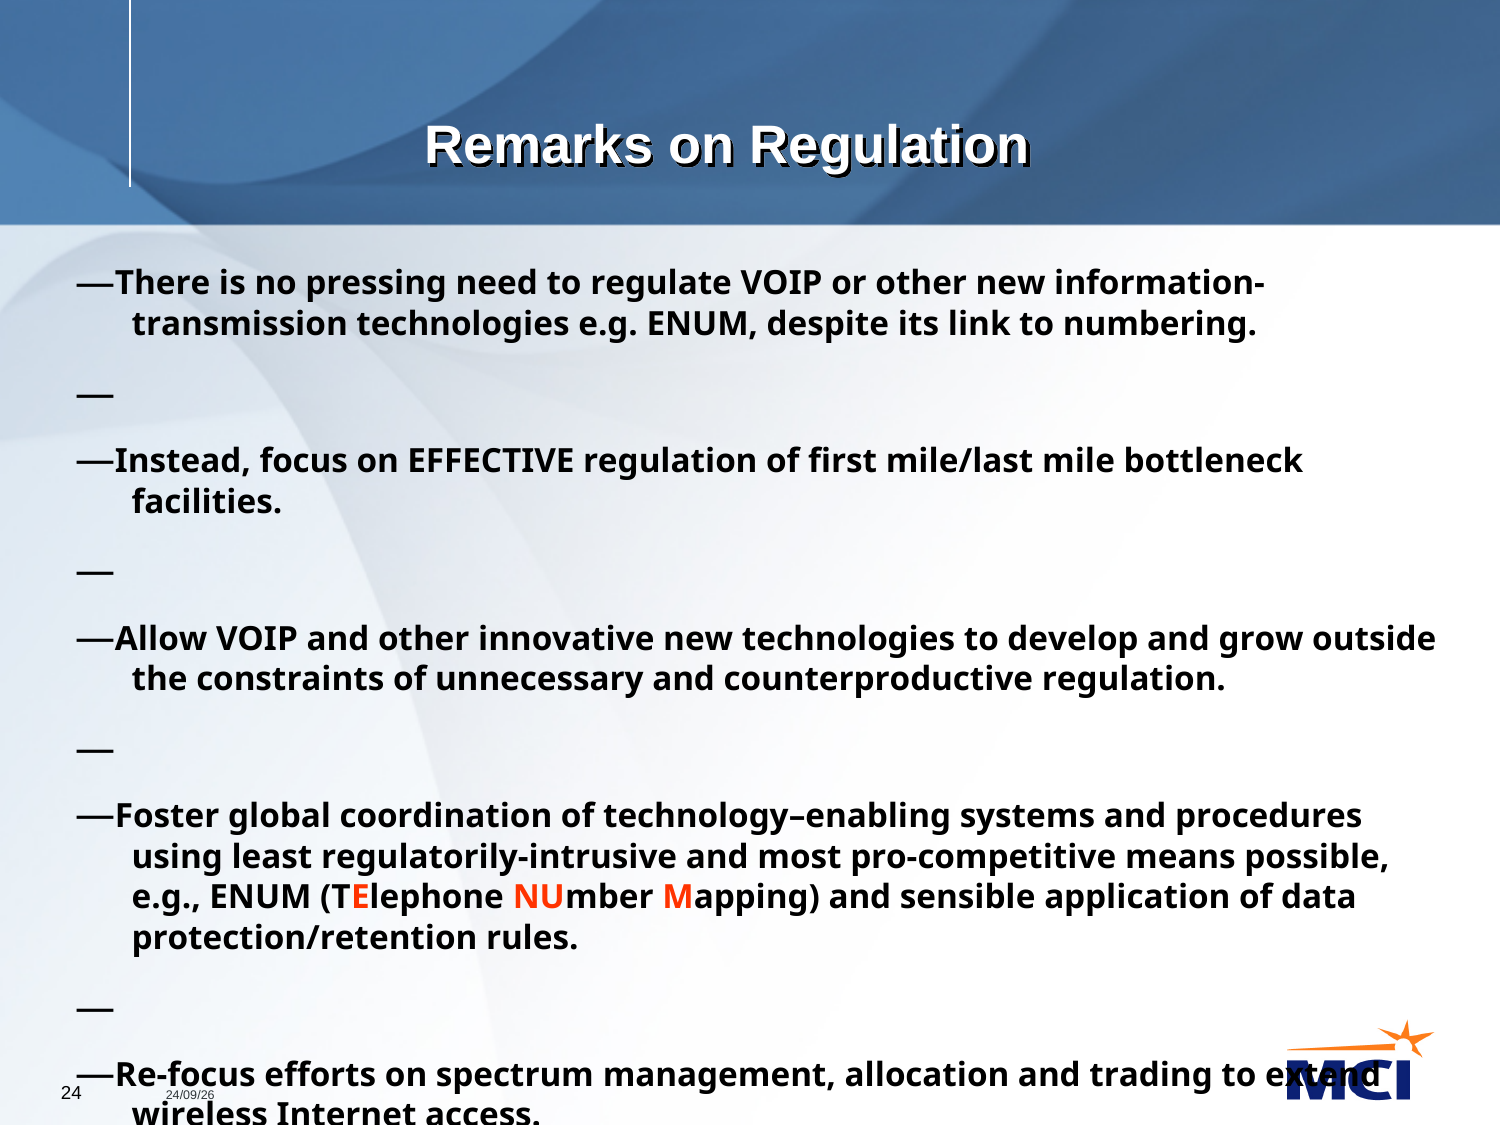

# Remarks on Regulation
There is no pressing need to regulate VOIP or other new information-transmission technologies e.g. ENUM, despite its link to numbering.
Instead, focus on EFFECTIVE regulation of first mile/last mile bottleneck facilities.
Allow VOIP and other innovative new technologies to develop and grow outside the constraints of unnecessary and counterproductive regulation.
Foster global coordination of technology–enabling systems and procedures using least regulatorily-intrusive and most pro-competitive means possible, e.g., ENUM (TElephone NUmber Mapping) and sensible application of data protection/retention rules.
Re-focus efforts on spectrum management, allocation and trading to extend wireless Internet access.